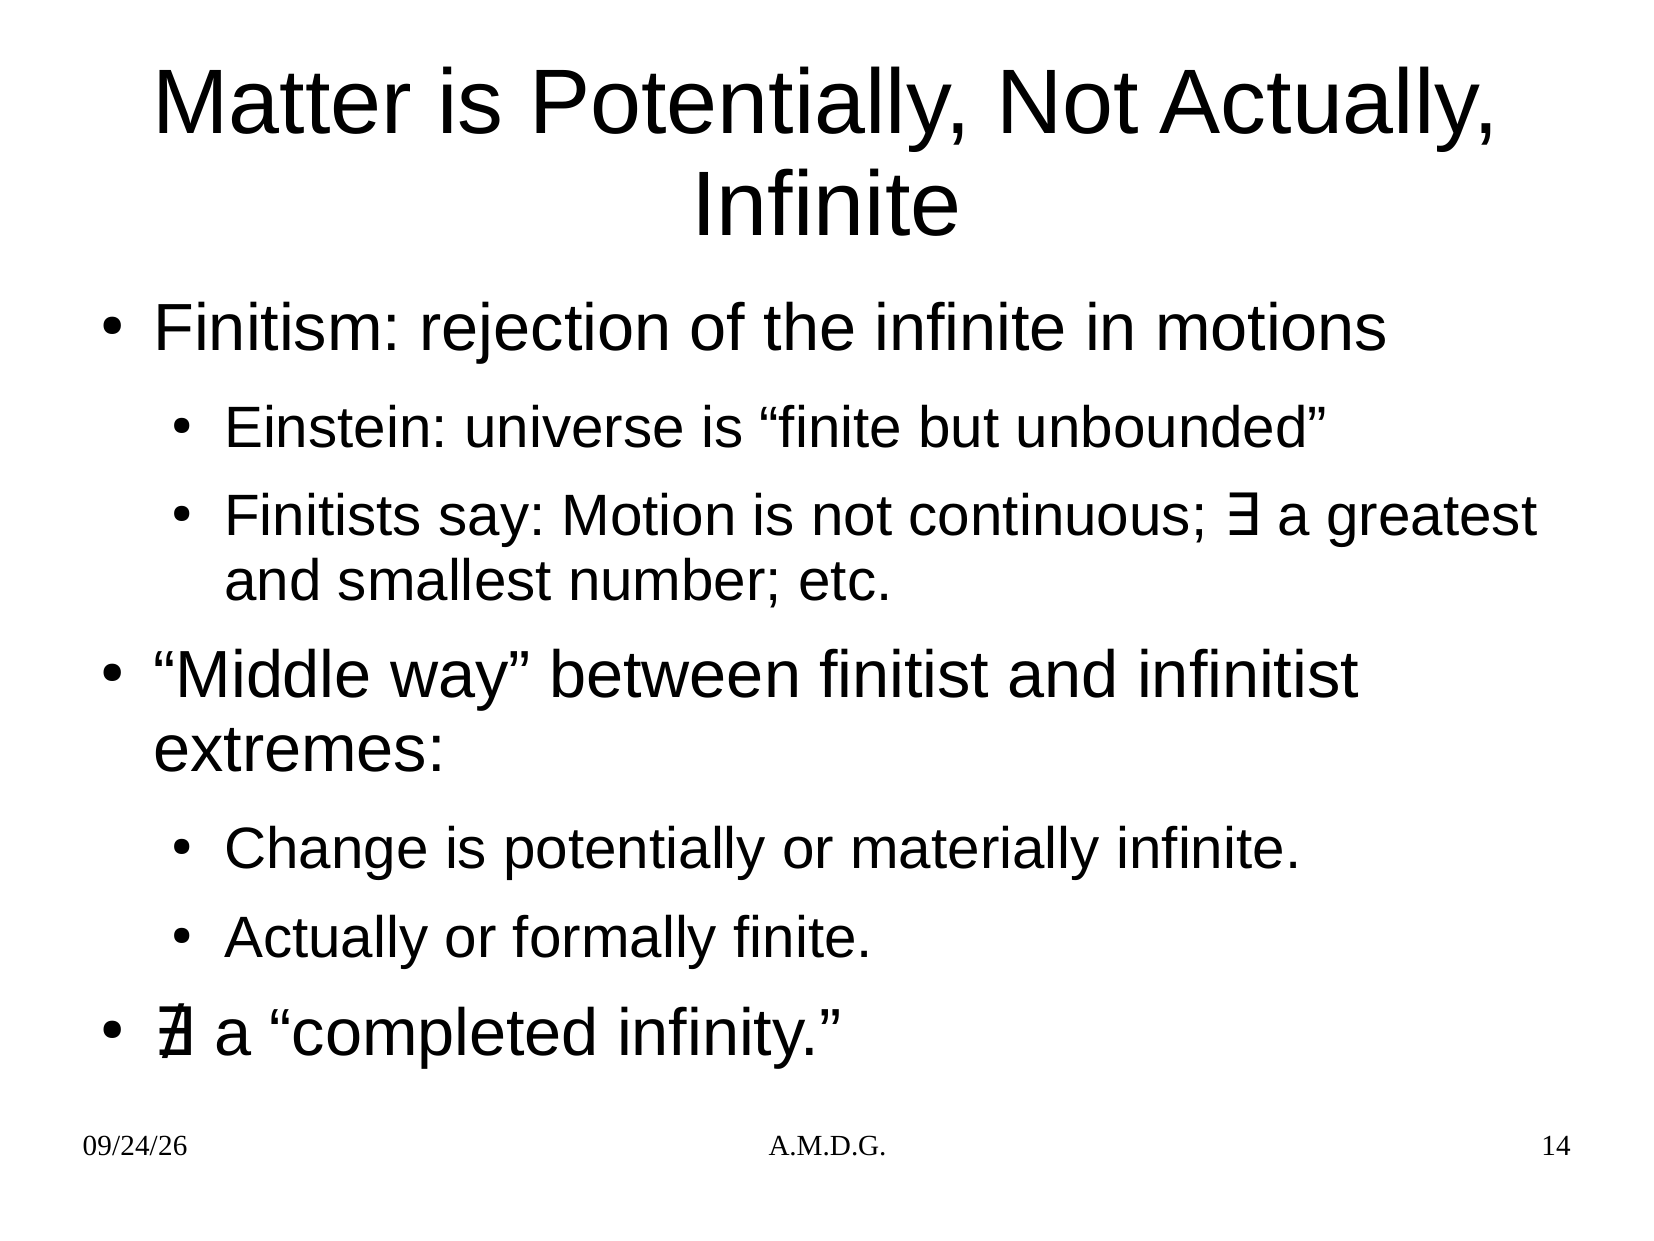

# Matter is Potentially, Not Actually, Infinite
Finitism: rejection of the infinite in motions
Einstein: universe is “finite but unbounded”
Finitists say: Motion is not continuous; ∃ a greatest and smallest number; etc.
“Middle way” between finitist and infinitist extremes:
Change is potentially or materially infinite.
Actually or formally finite.
∄ a “completed infinity.”
`
A.M.D.G.
14